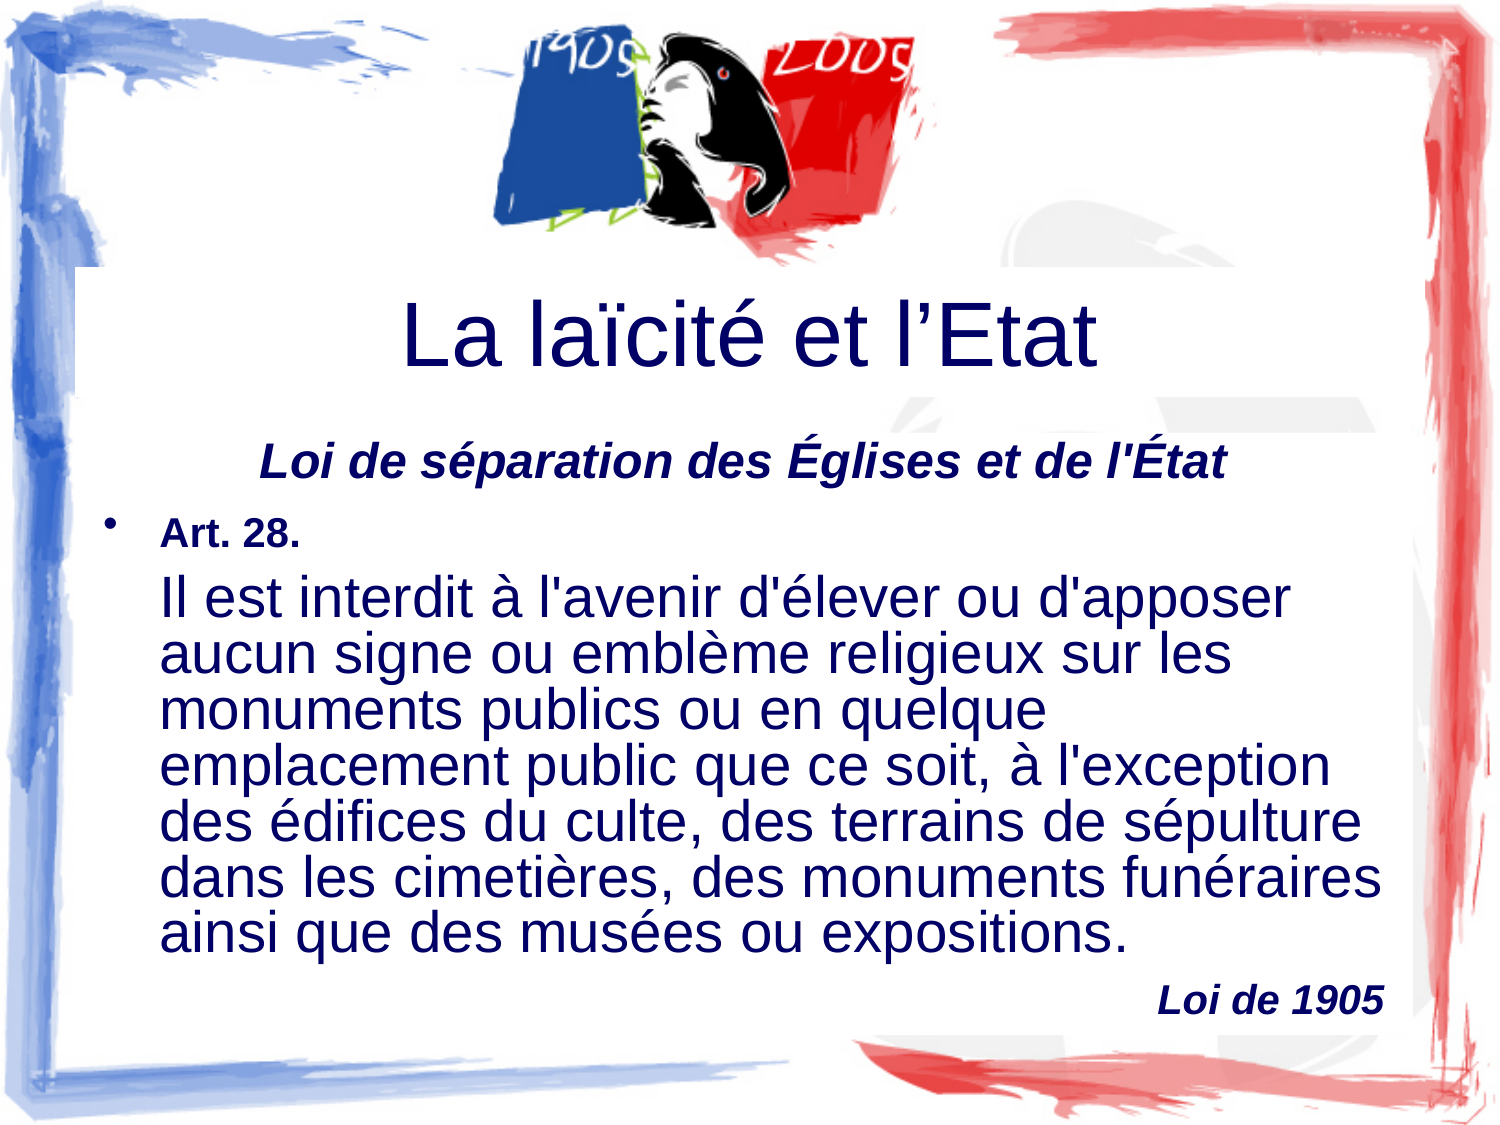

# La laïcité et l’Etat
Loi de séparation des Églises et de l'État
Art. 28.
	Il est interdit à l'avenir d'élever ou d'apposer aucun signe ou emblème religieux sur les monuments publics ou en quelque emplacement public que ce soit, à l'exception des édifices du culte, des terrains de sépulture dans les cimetières, des monuments funéraires ainsi que des musées ou expositions.
Loi de 1905